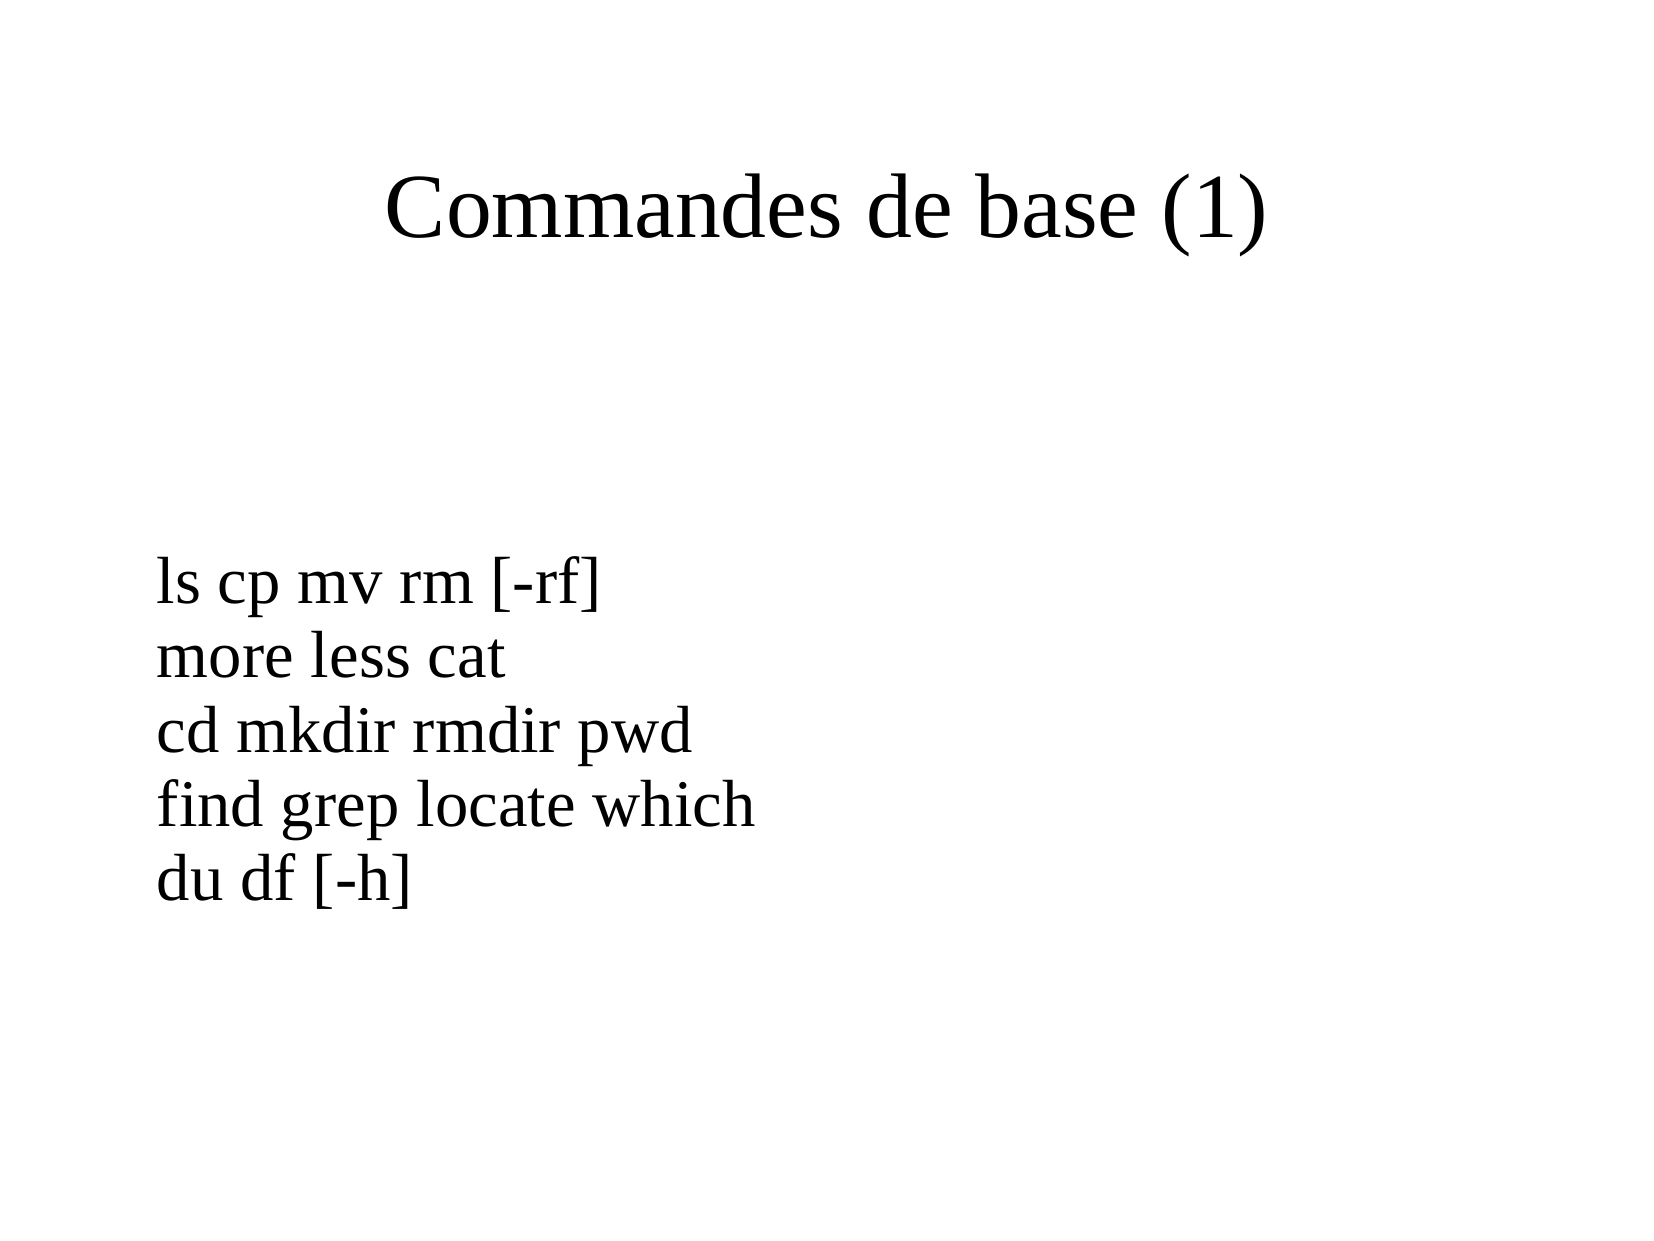

# Commandes de base (1)
ls cp mv rm [-rf]
more less cat
cd mkdir rmdir pwd
find grep locate which
du df [-h]